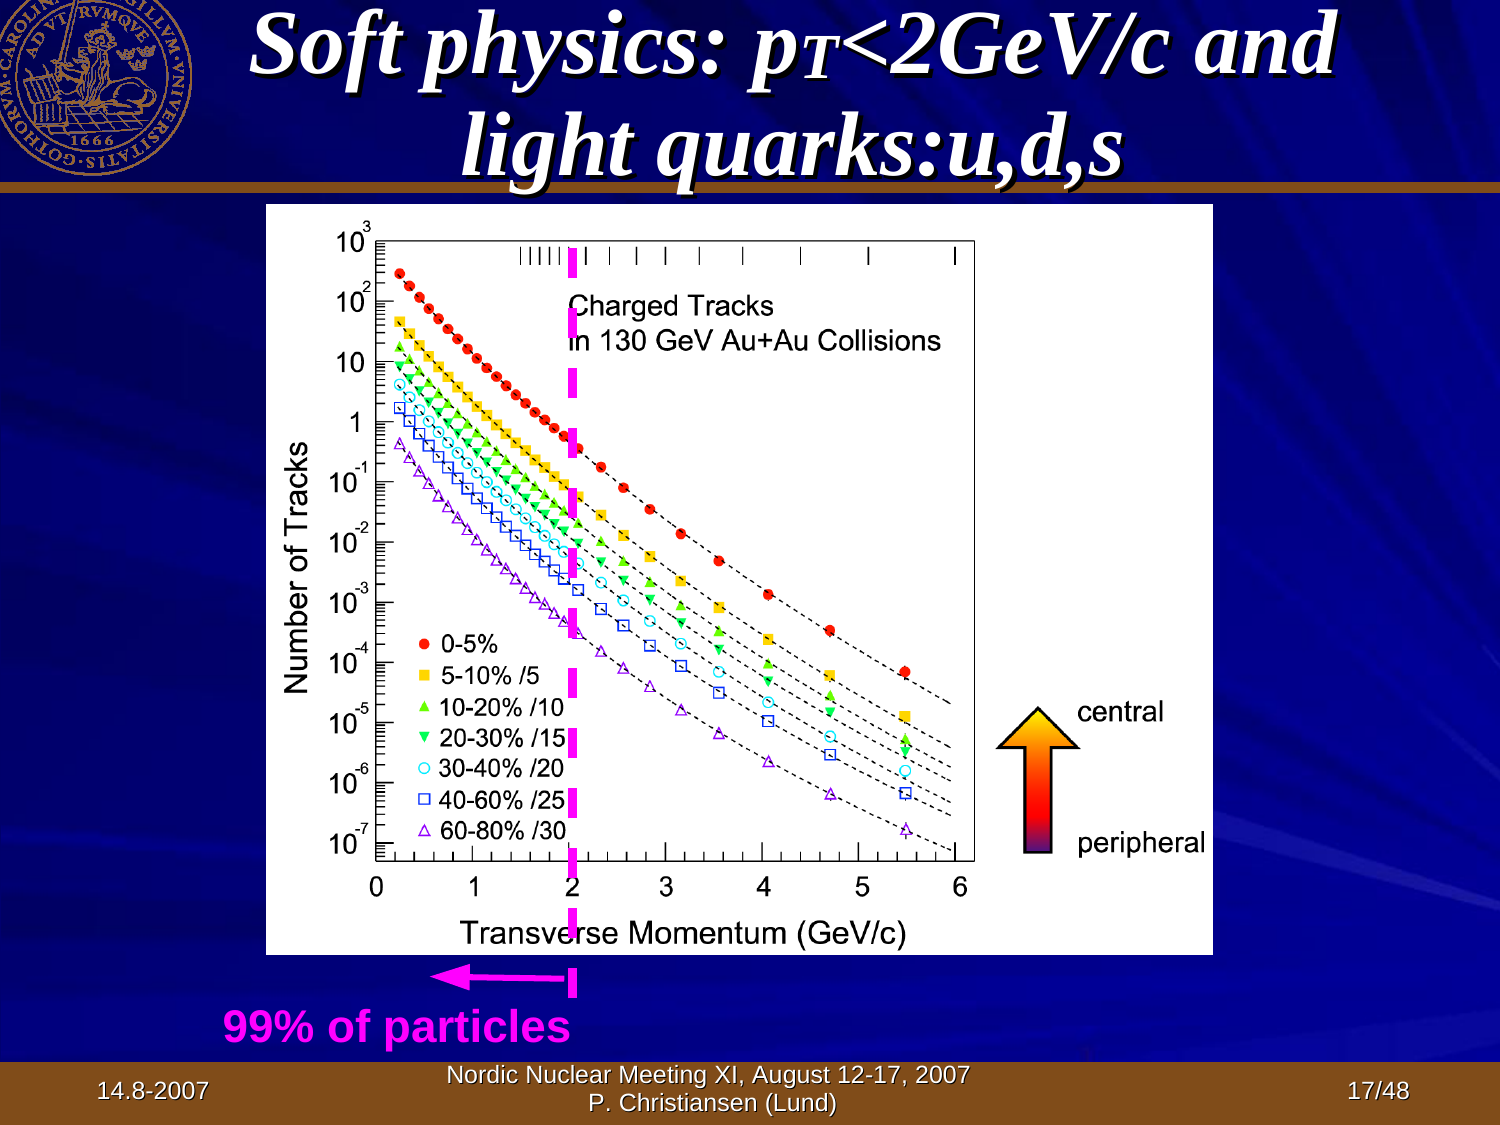

# Soft physics: pT<2GeV/c and light quarks:u,d,s
99% of particles
17